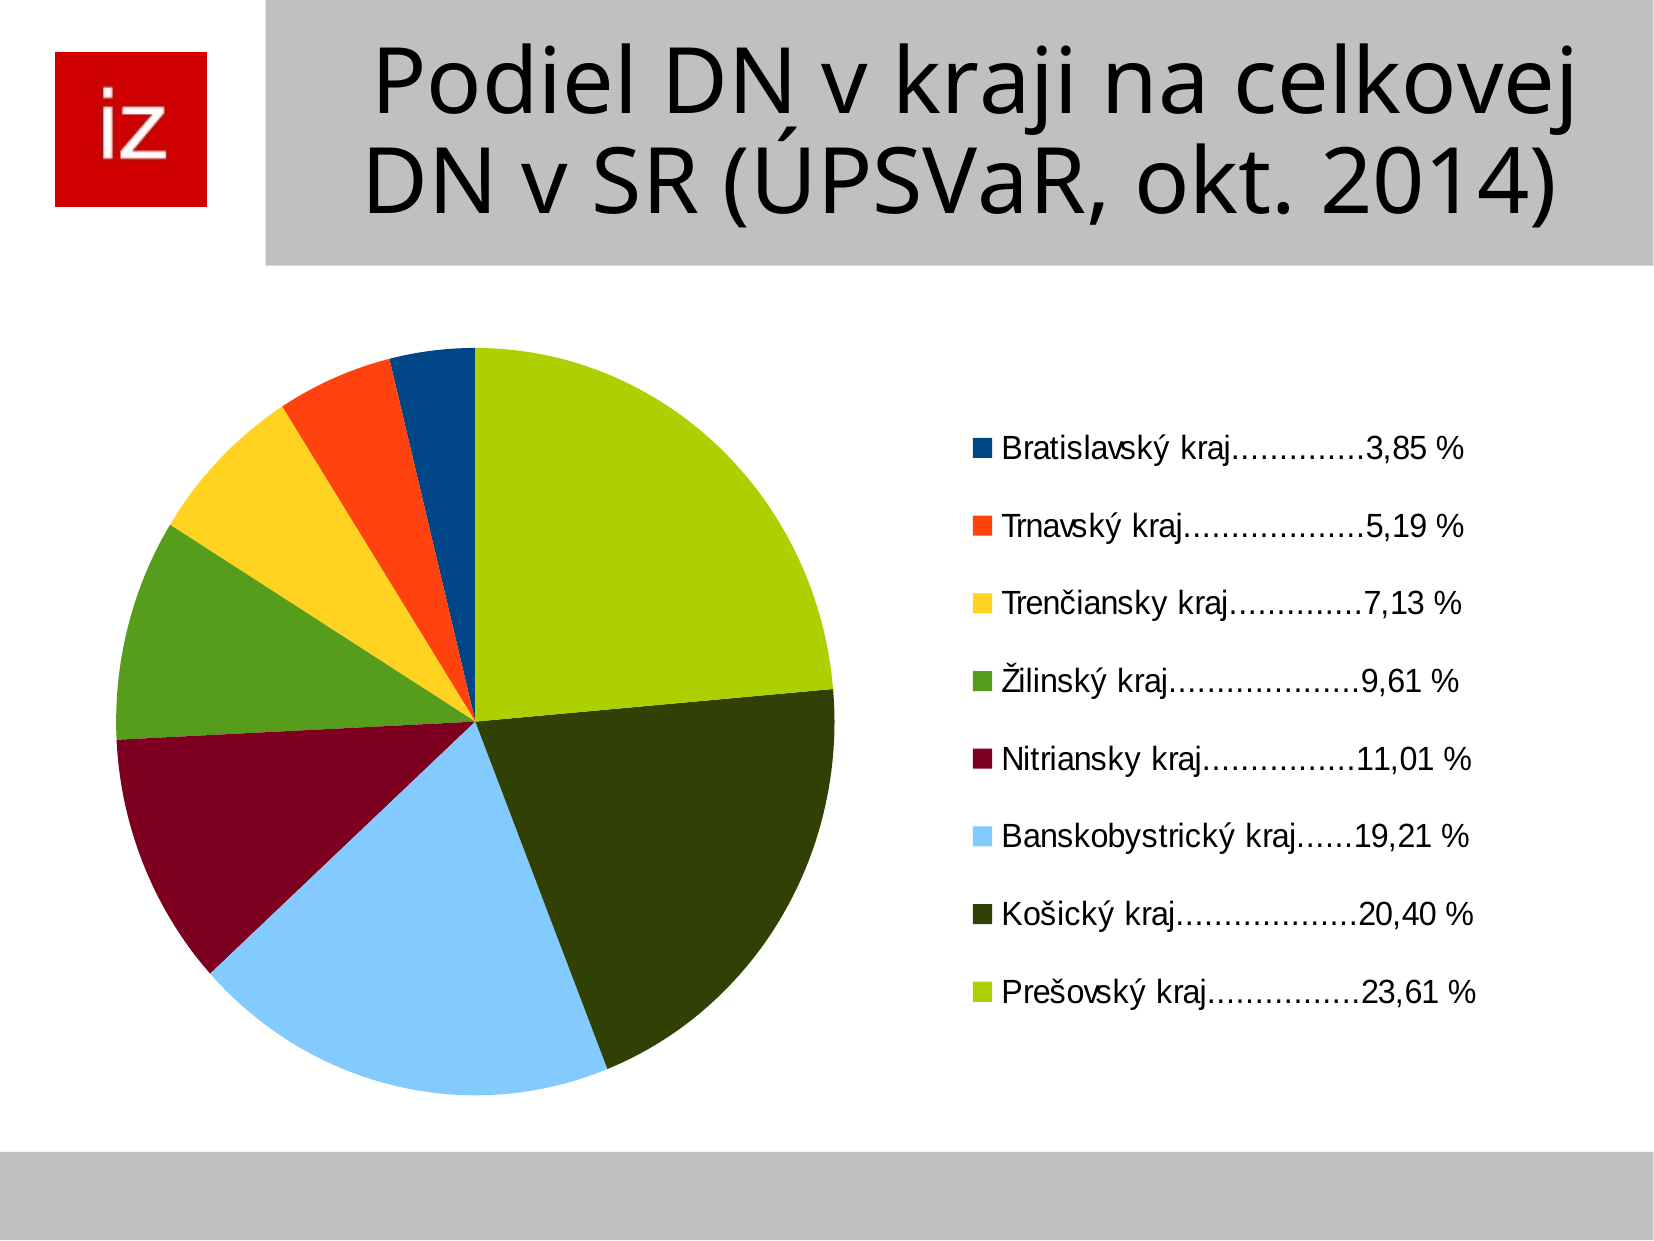

# Podiel DN v kraji na celkovej DN v SR (ÚPSVaR, okt. 2014)